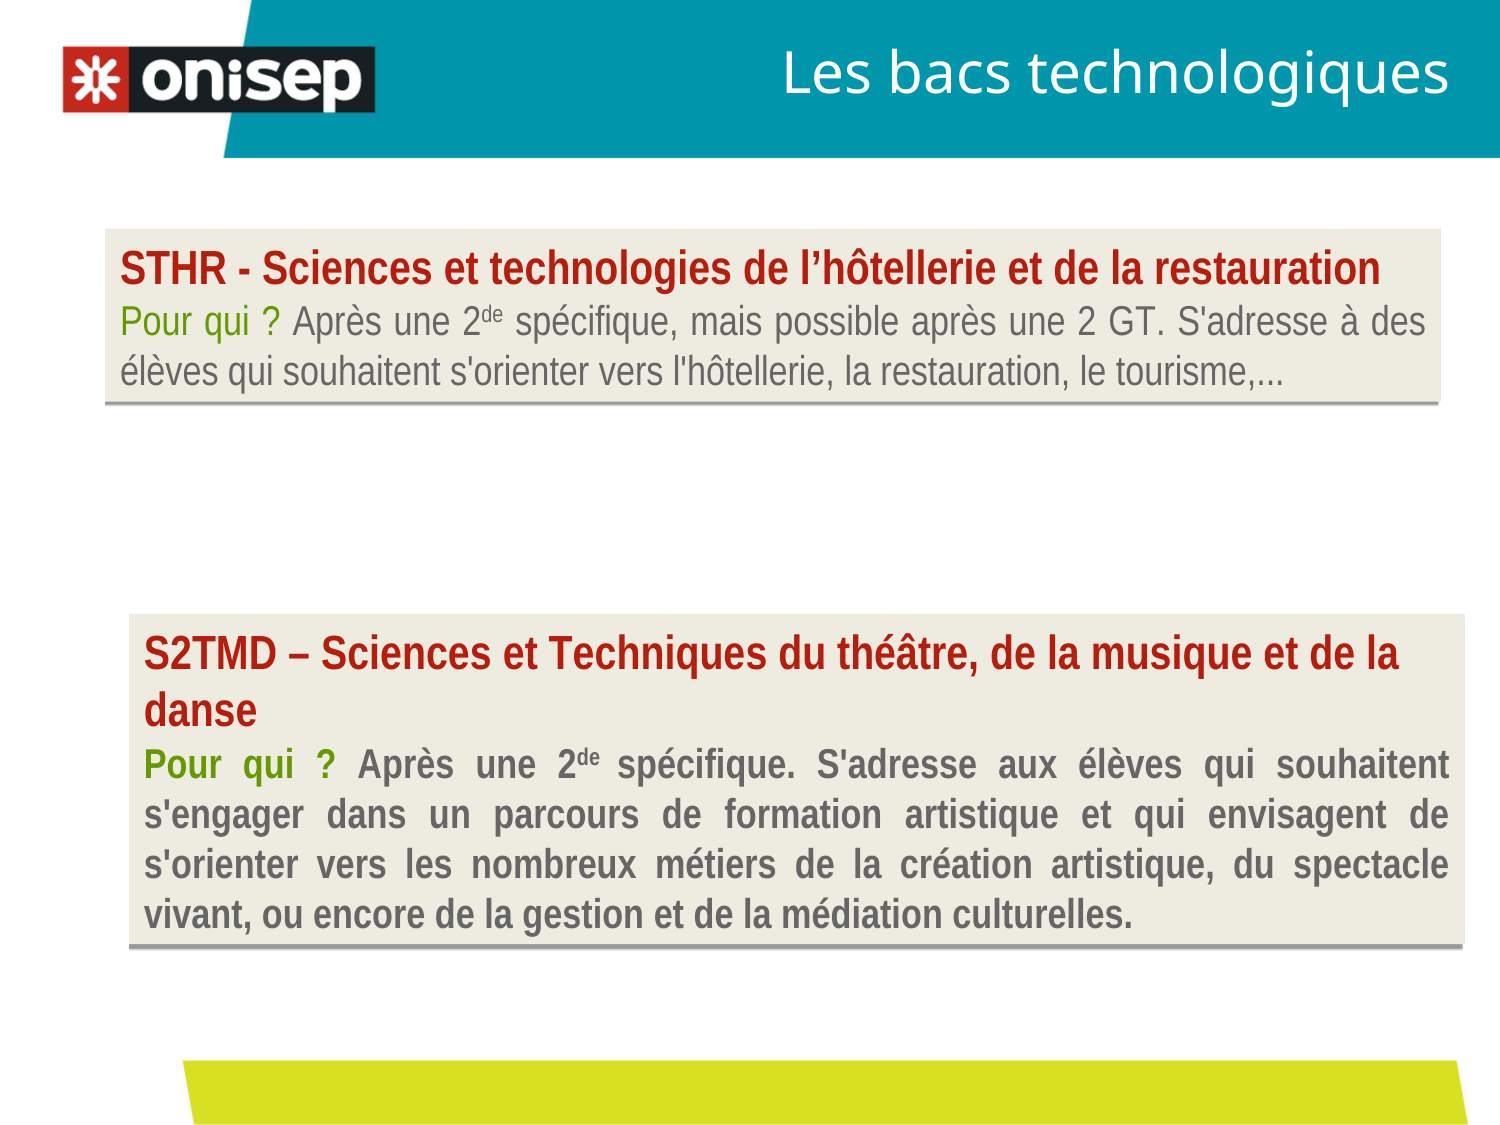

Les bacs technologiques
STHR - Sciences et technologies de l’hôtellerie et de la restauration
Pour qui ? Après une 2de spécifique, mais possible après une 2 GT. S'adresse à des élèves qui souhaitent s'orienter vers l'hôtellerie, la restauration, le tourisme,...
S2TMD – Sciences et Techniques du théâtre, de la musique et de la danse
Pour qui ? Après une 2de spécifique. S'adresse aux élèves qui souhaitent s'engager dans un parcours de formation artistique et qui envisagent de s'orienter vers les nombreux métiers de la création artistique, du spectacle vivant, ou encore de la gestion et de la médiation culturelles.